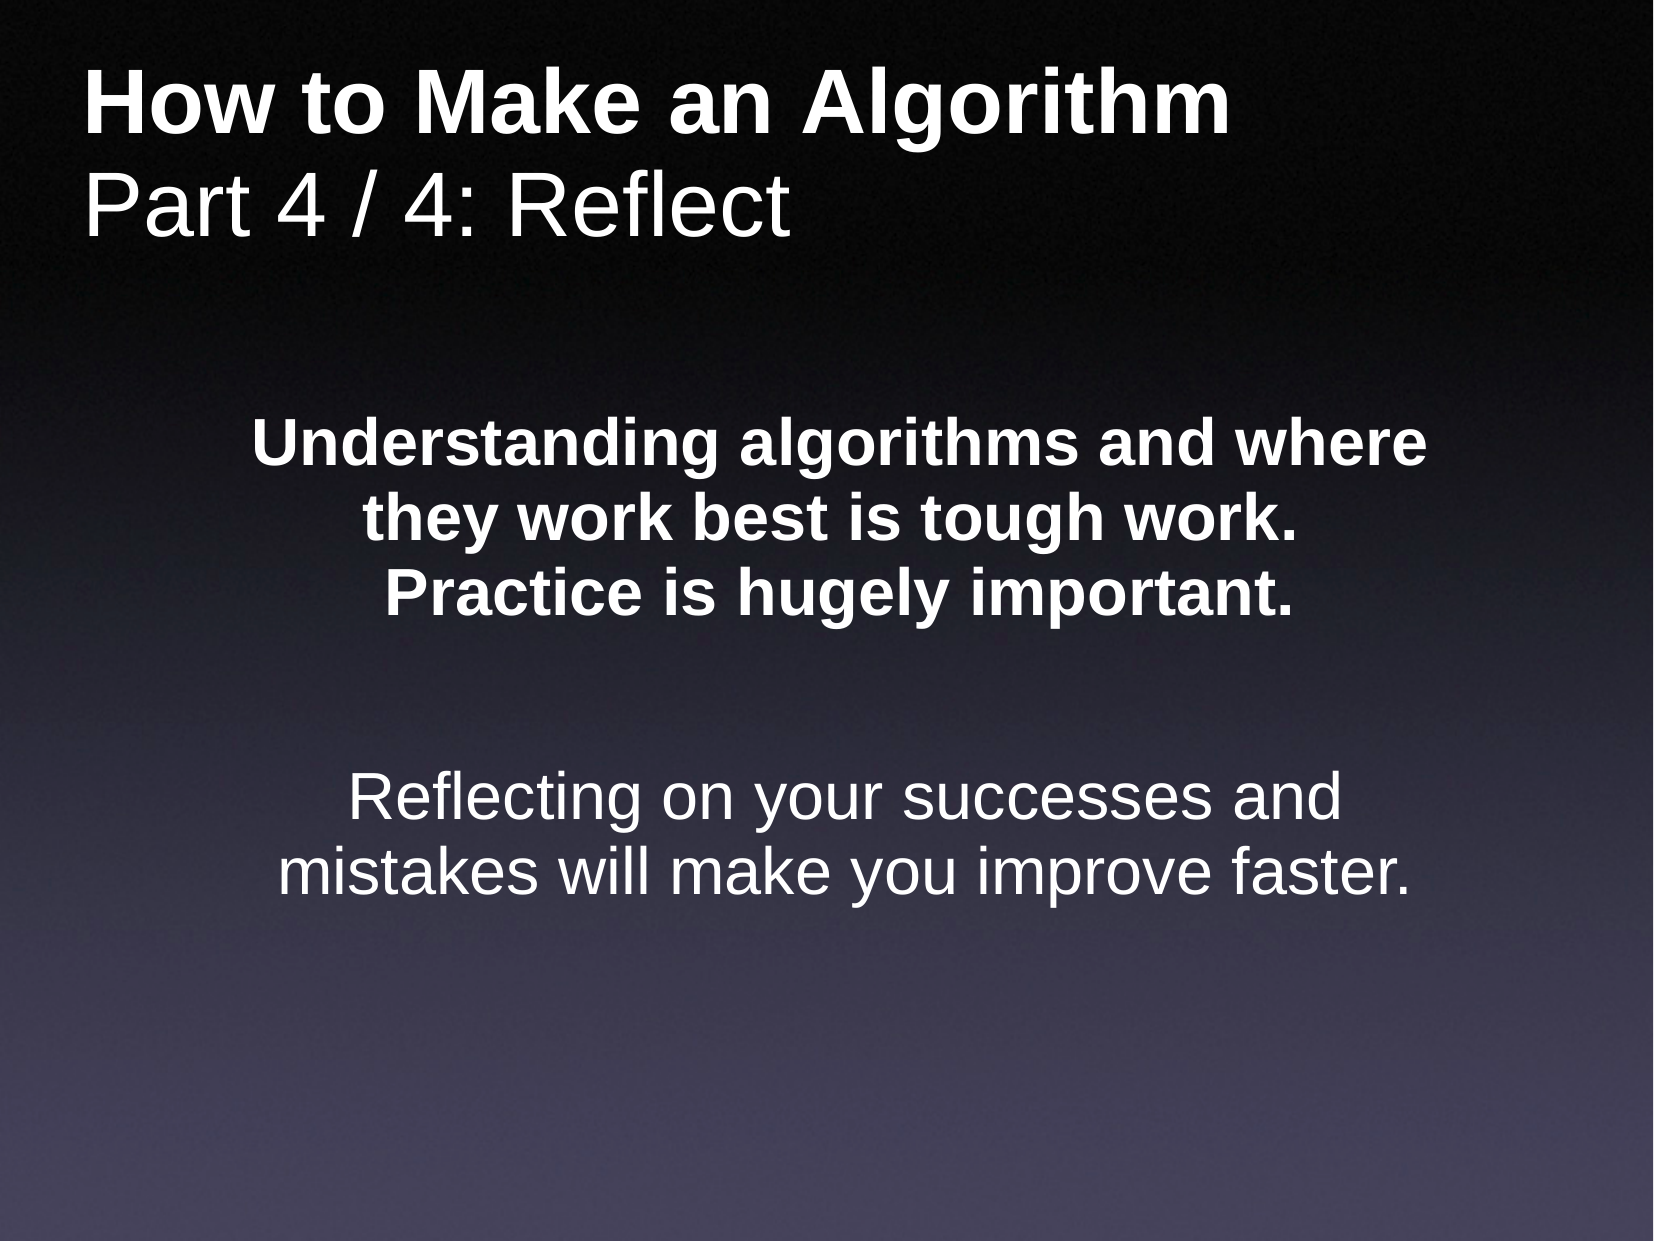

# How to Make an Algorithm Part 4 / 4: Reflect
Understanding algorithms and where they work best is tough work. Practice is hugely important.
Reflecting on your successes and mistakes will make you improve faster.